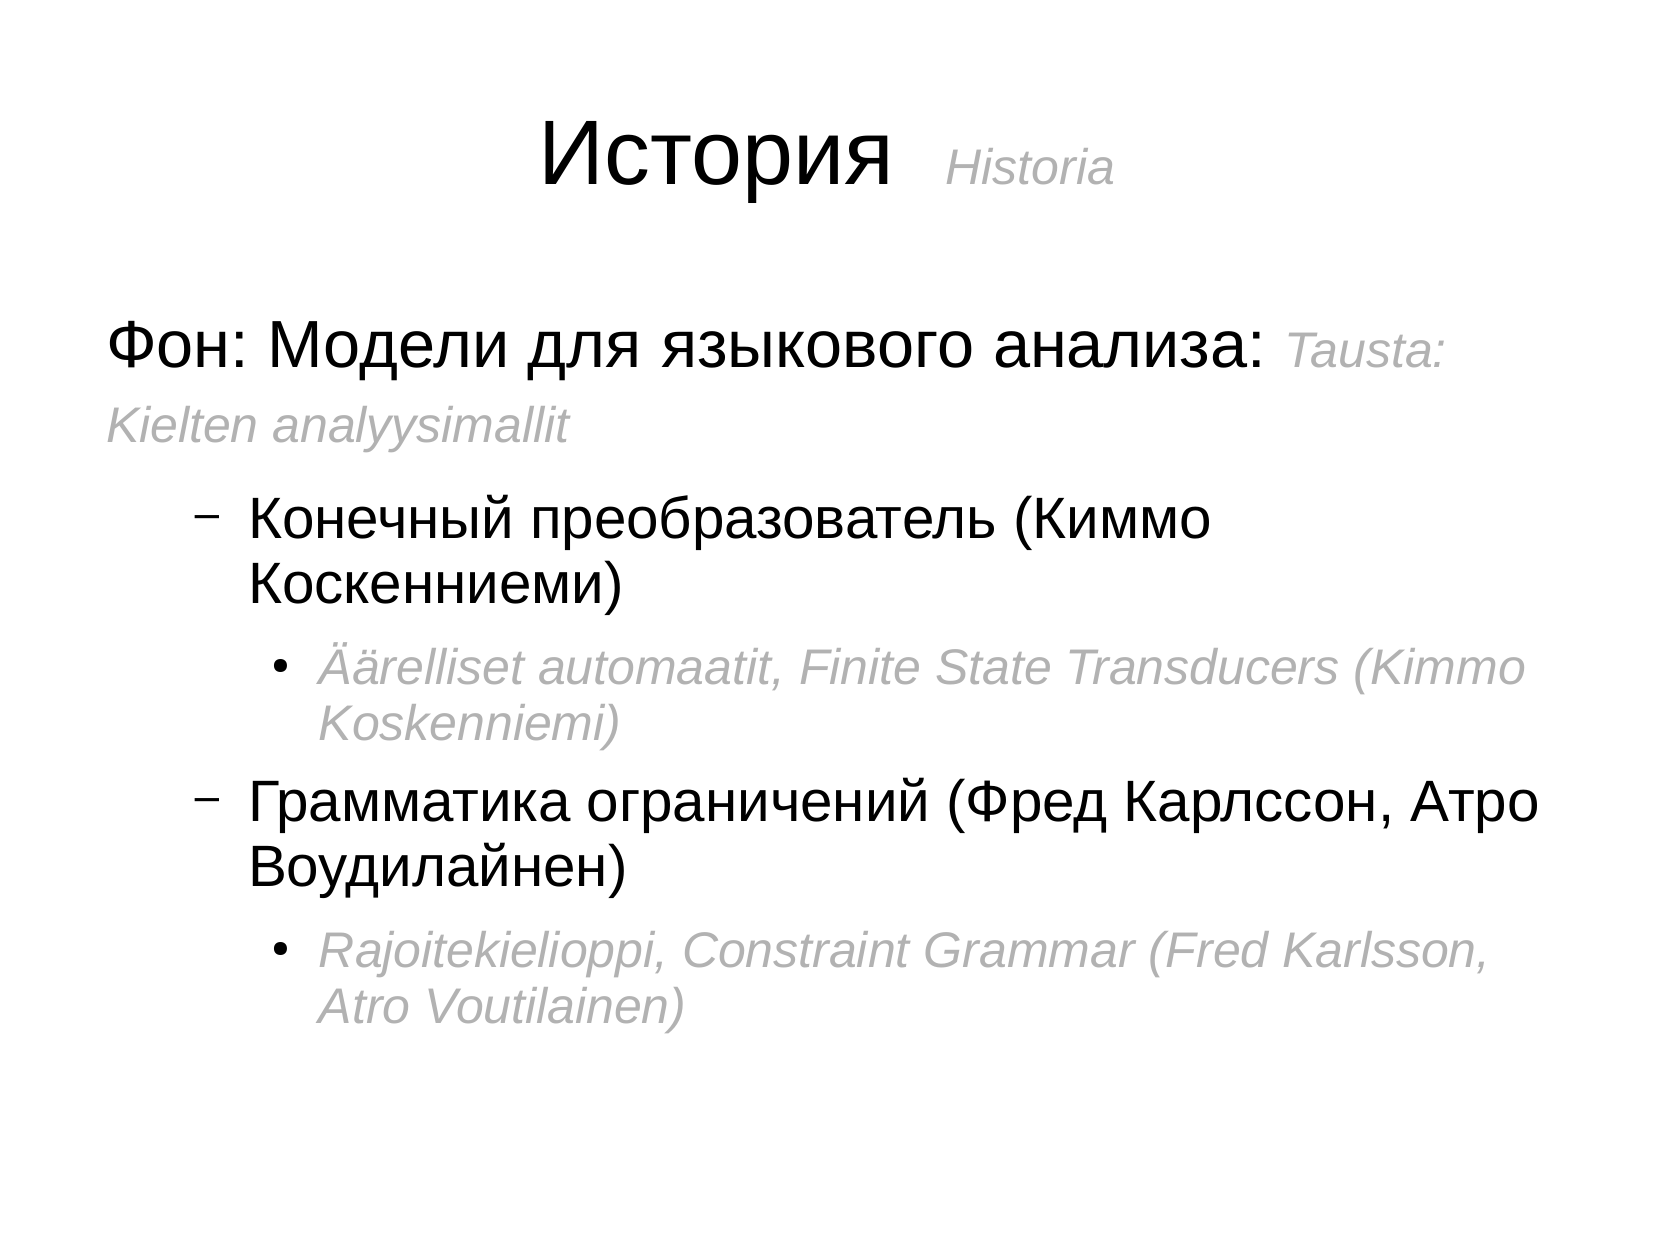

# История Historia
Фон: Модели для языкового анализа: Tausta: Kielten analyysimallit
Конечный преобразователь (Киммо Коскенниеми)
Äärelliset automaatit, Finite State Transducers (Kimmo Koskenniemi)
Грамматика ограничений (Фред Карлссон, Атро Воудилайнен)
Rajoitekielioppi, Constraint Grammar (Fred Karlsson, Atro Voutilainen)